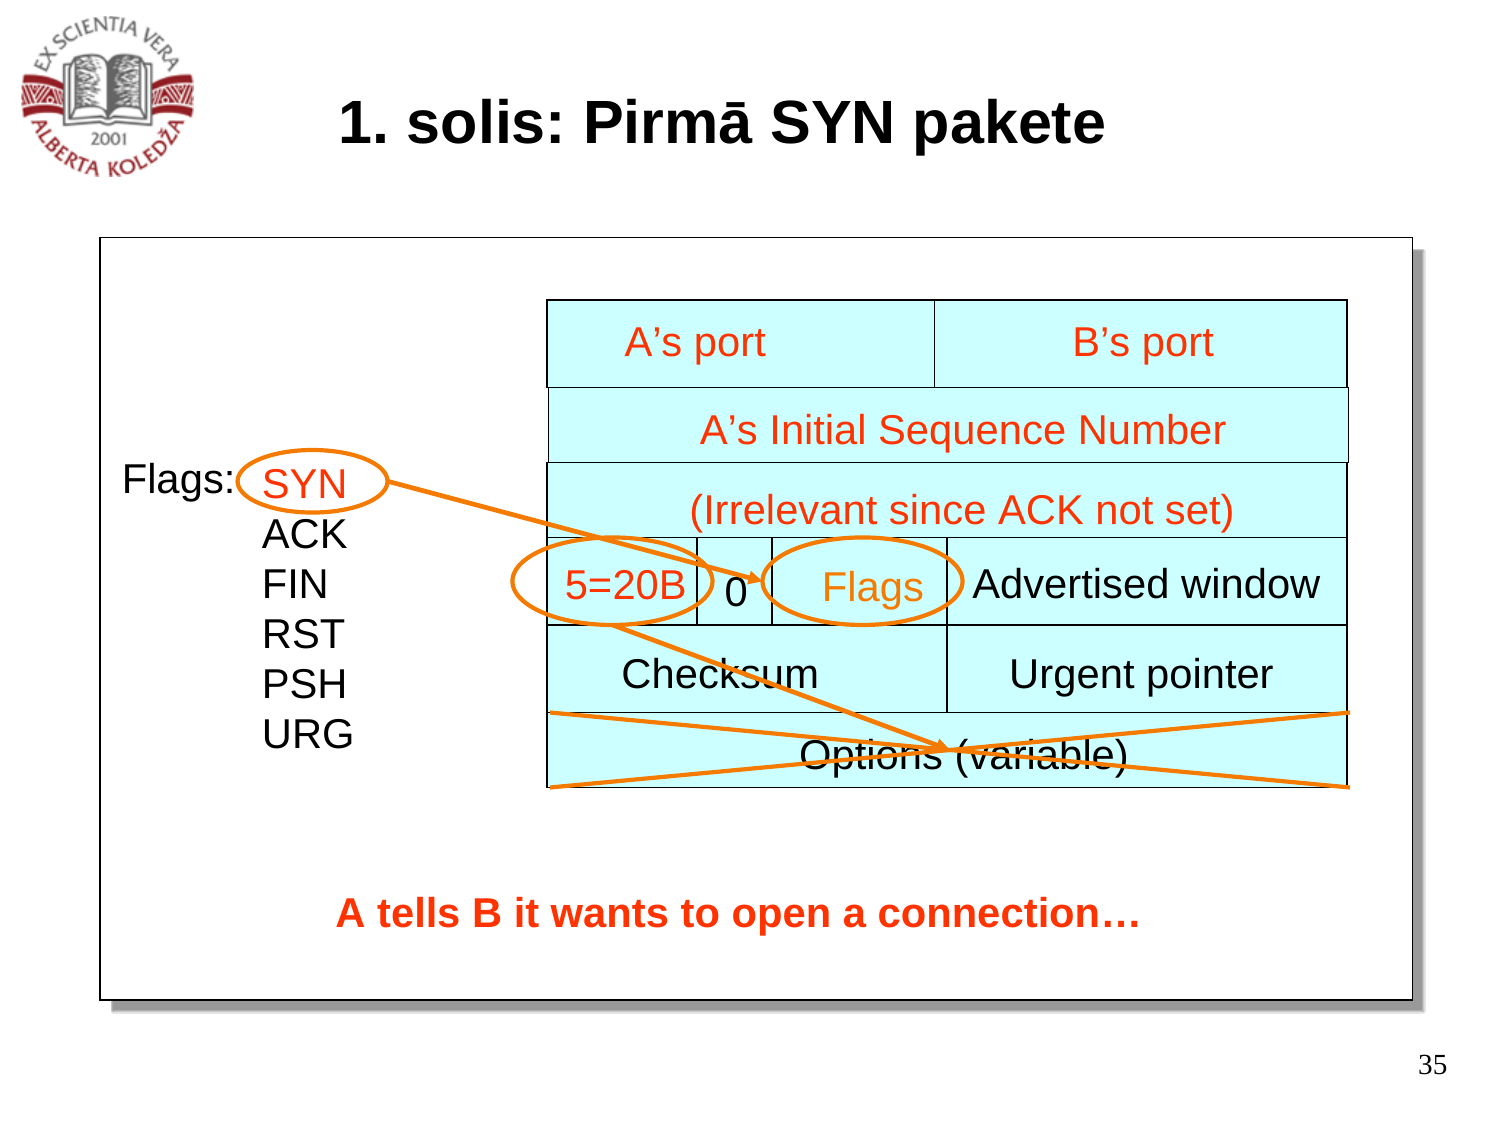

# 1. solis: Pirmā SYN pakete
A’s port
B’s port
A’s Initial Sequence Number
Flags:
SYN
ACK
FIN
RST
PSH
URG
(Irrelevant since ACK not set)
Advertised window
5=20B
Flags
0
Checksum
Urgent pointer
Options (variable)
A tells B it wants to open a connection…